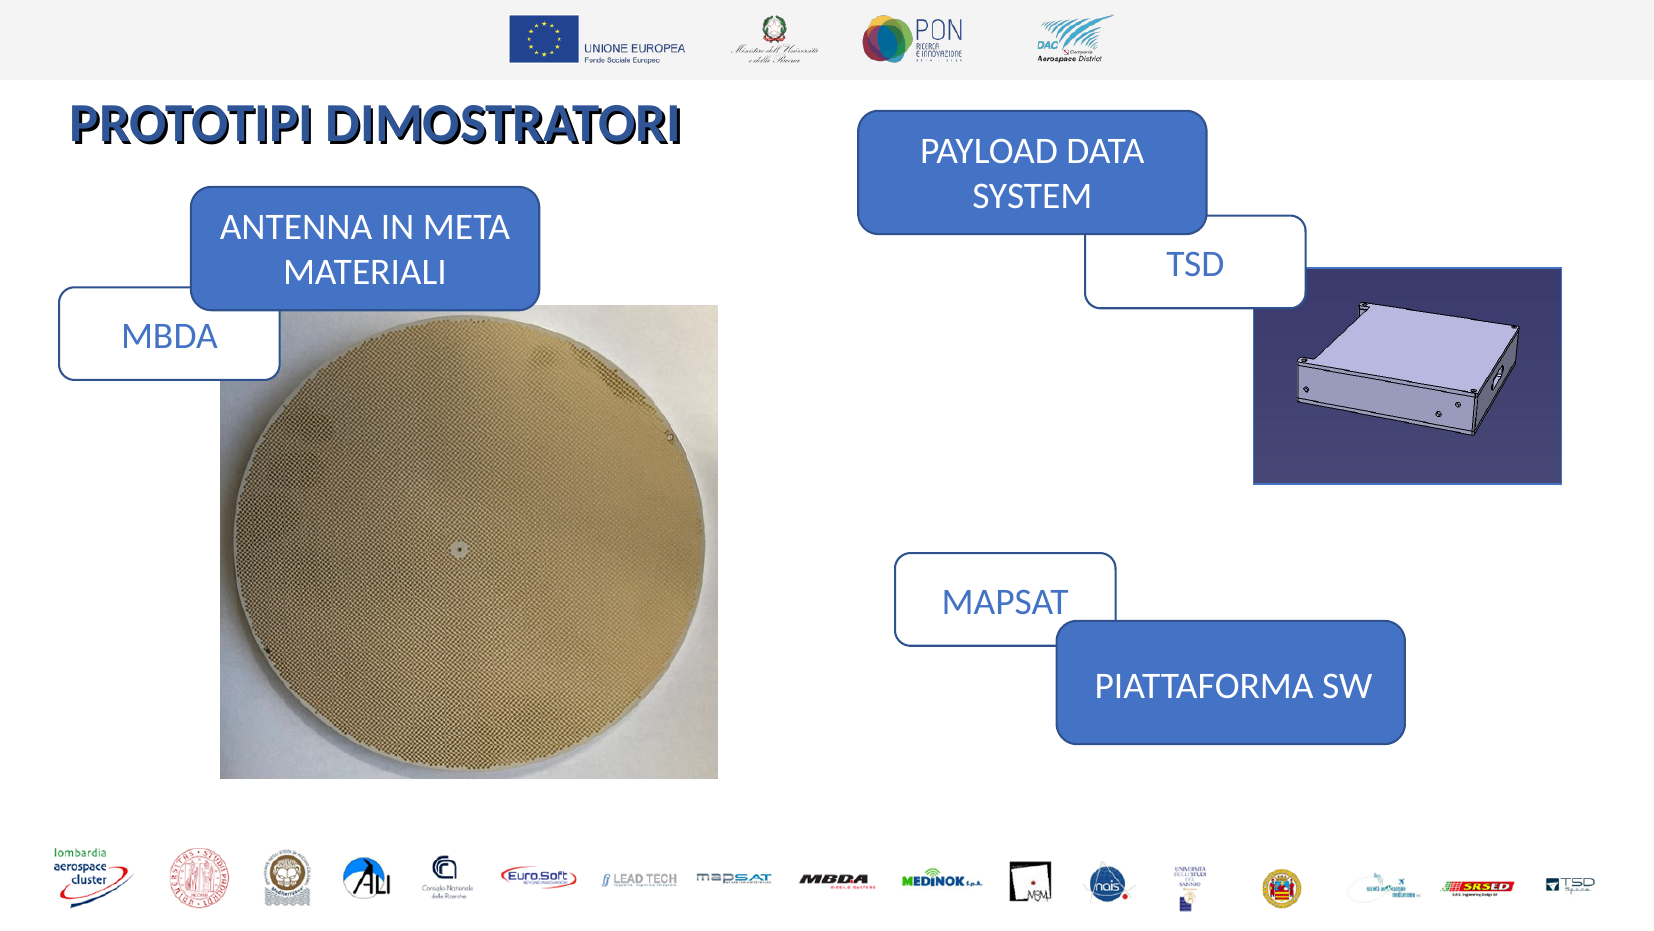

PROTOTIPI DIMOSTRATORI
PAYLOAD DATA SYSTEM
ANTENNA IN META MATERIALI
TSD
MBDA
MAPSAT
PIATTAFORMA SW